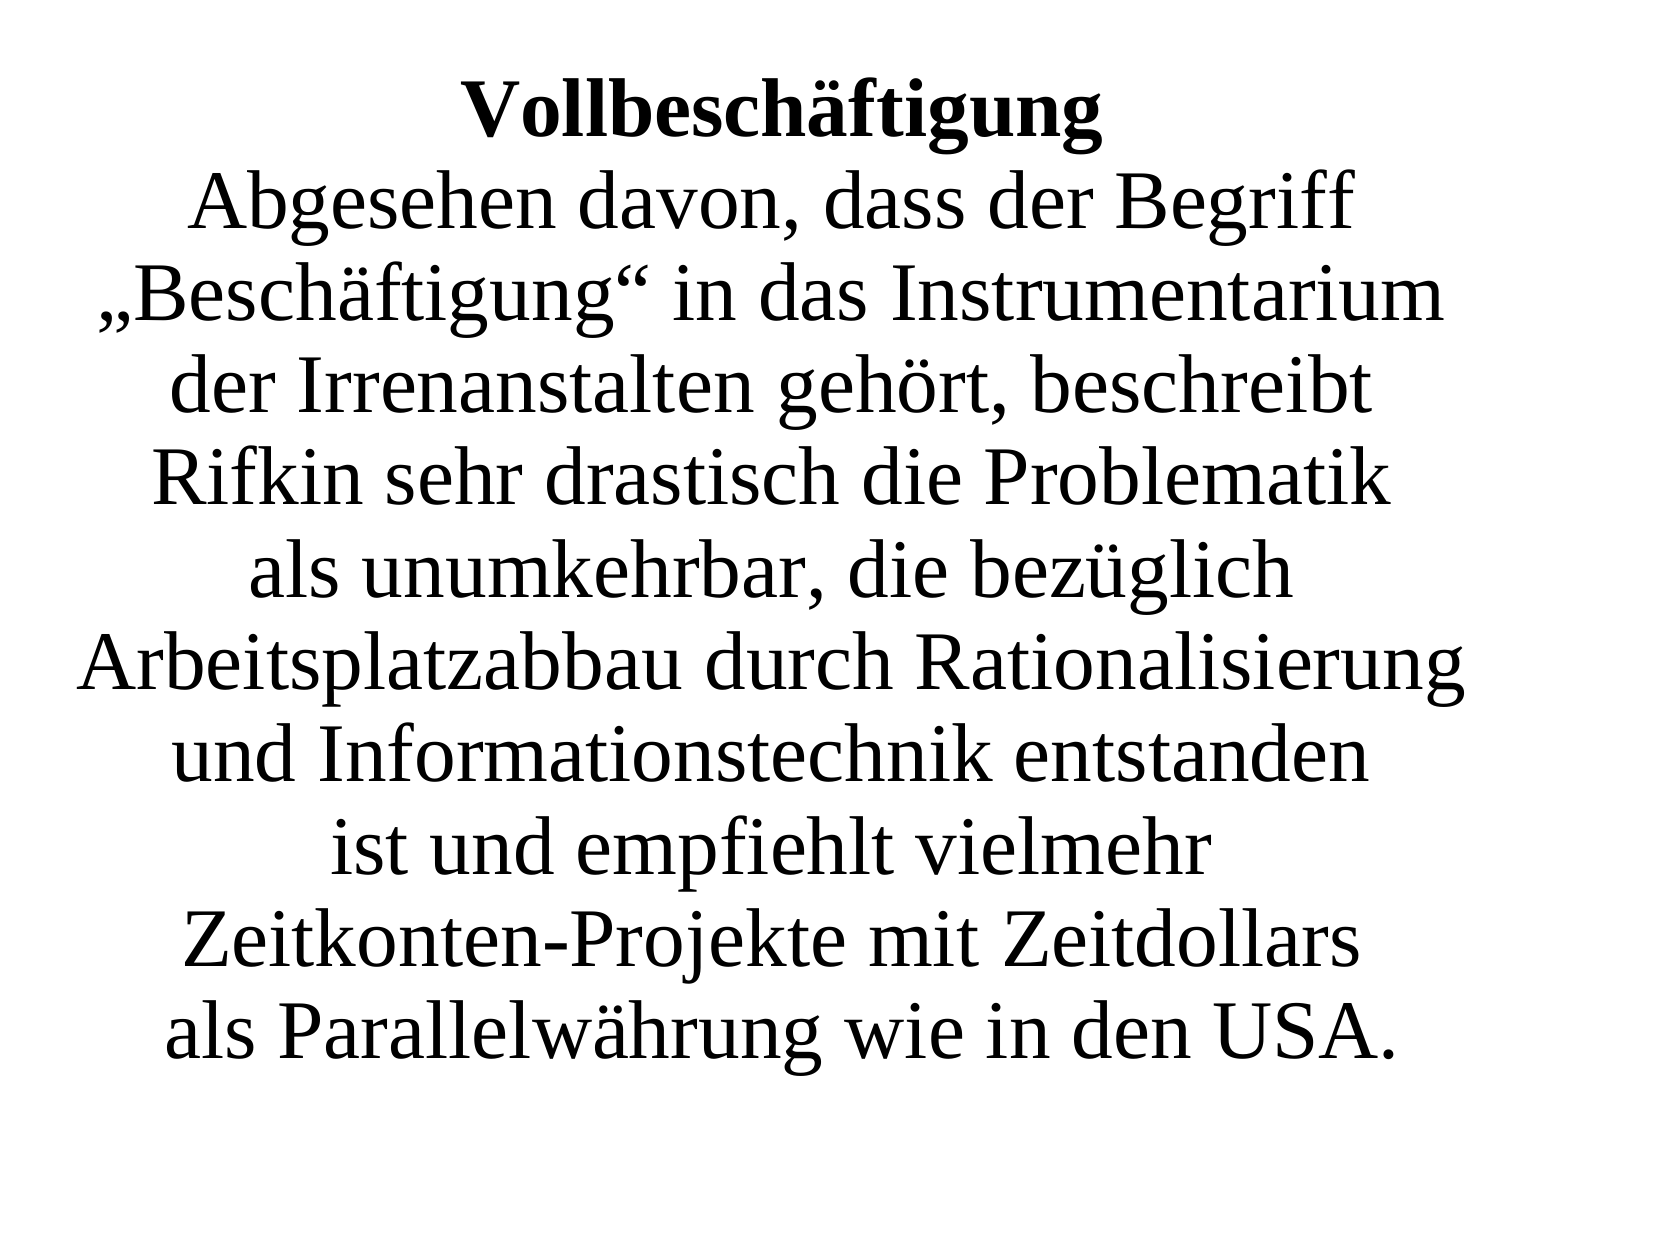

Vollbeschäftigung
Abgesehen davon, dass der Begriff
„Beschäftigung“ in das Instrumentarium
der Irrenanstalten gehört, beschreibt
Rifkin sehr drastisch die Problematik
als unumkehrbar, die bezüglich
Arbeitsplatzabbau durch Rationalisierung
und Informationstechnik entstanden
ist und empfiehlt vielmehr
Zeitkonten-Projekte mit Zeitdollars
als Parallelwährung wie in den USA.